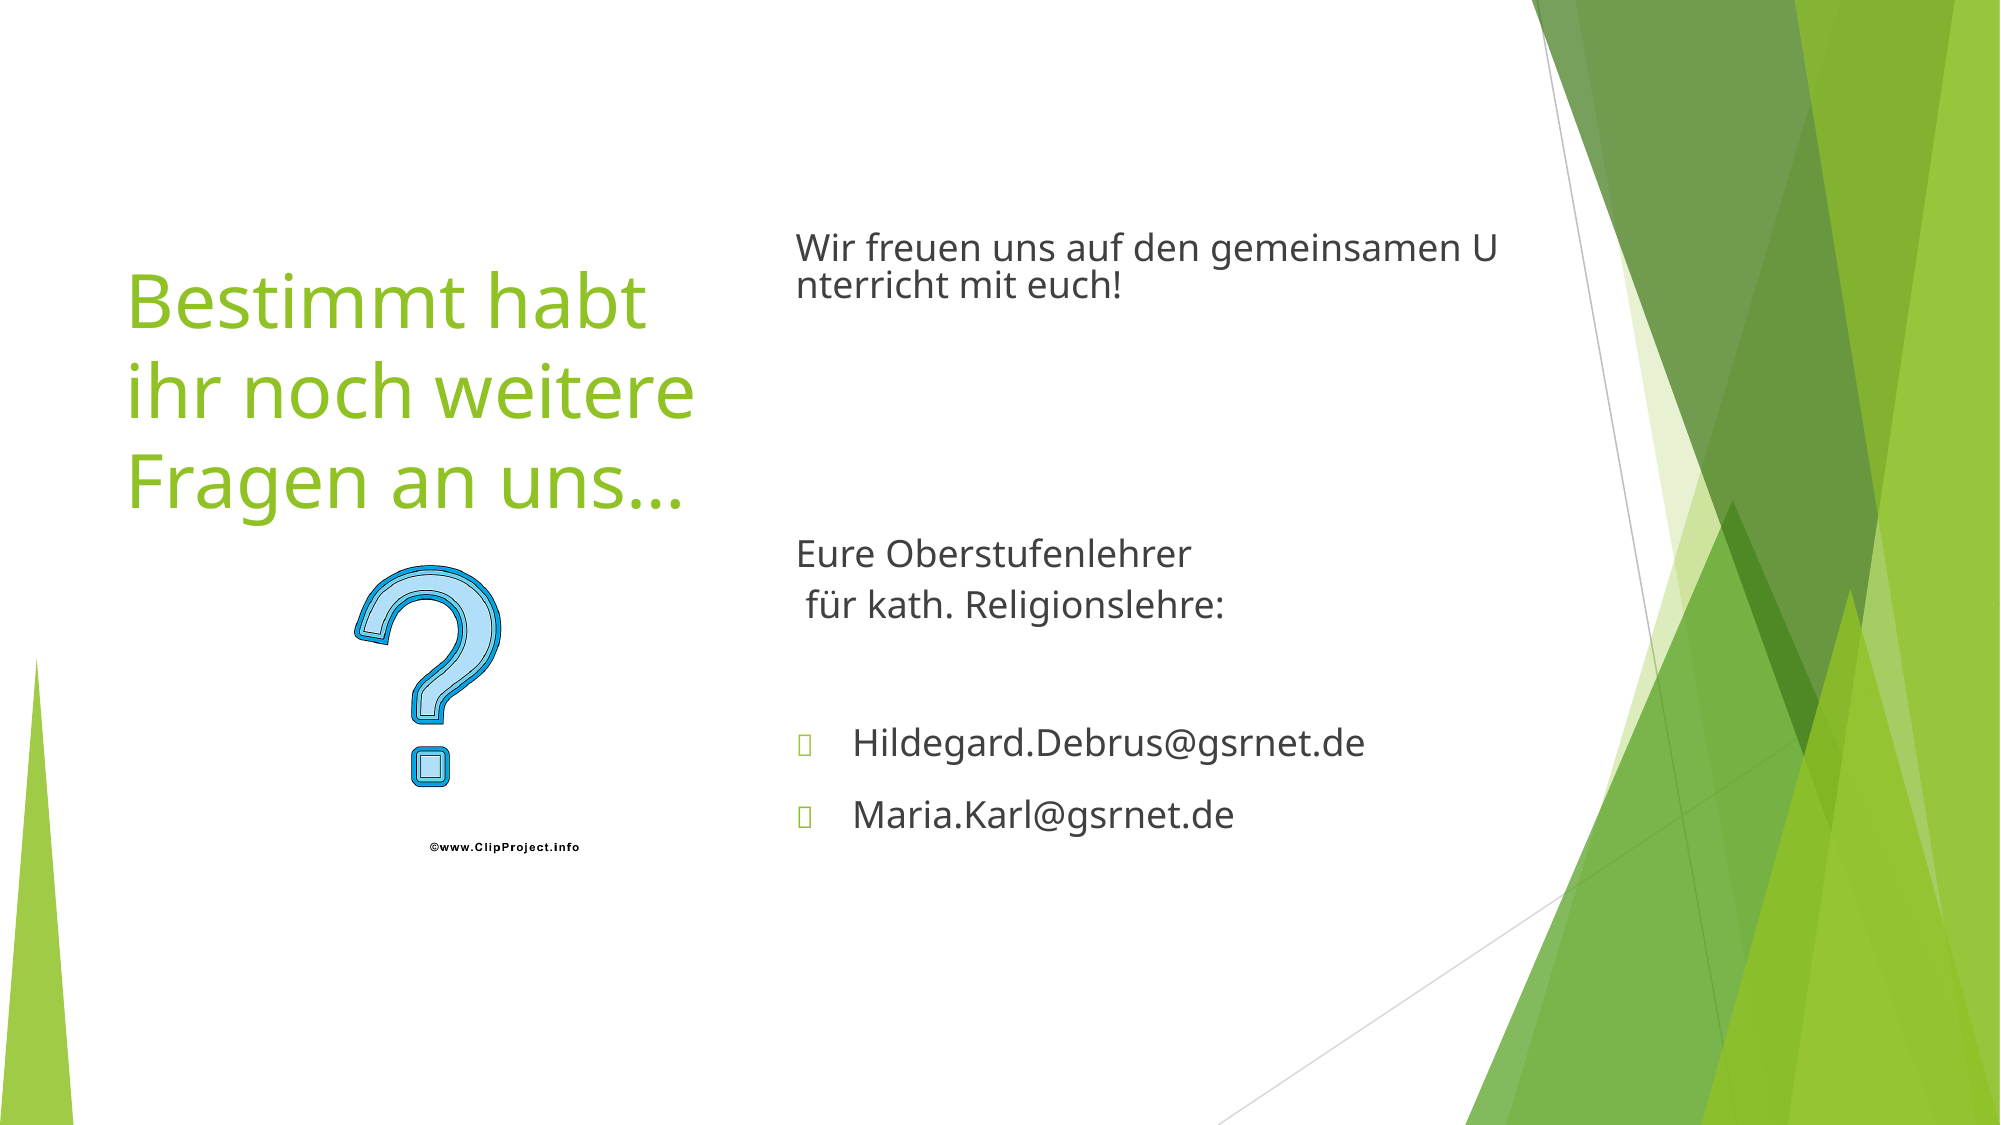

Wir freuen uns auf den gemeinsamen Unterricht mit euch!
Eure Oberstufenlehrer für kath. Religionslehre:
Hildegard.Debrus@gsrnet.de
Maria.Karl@gsrnet.de
# Bestimmt habt ihr noch weitere Fragen an uns…